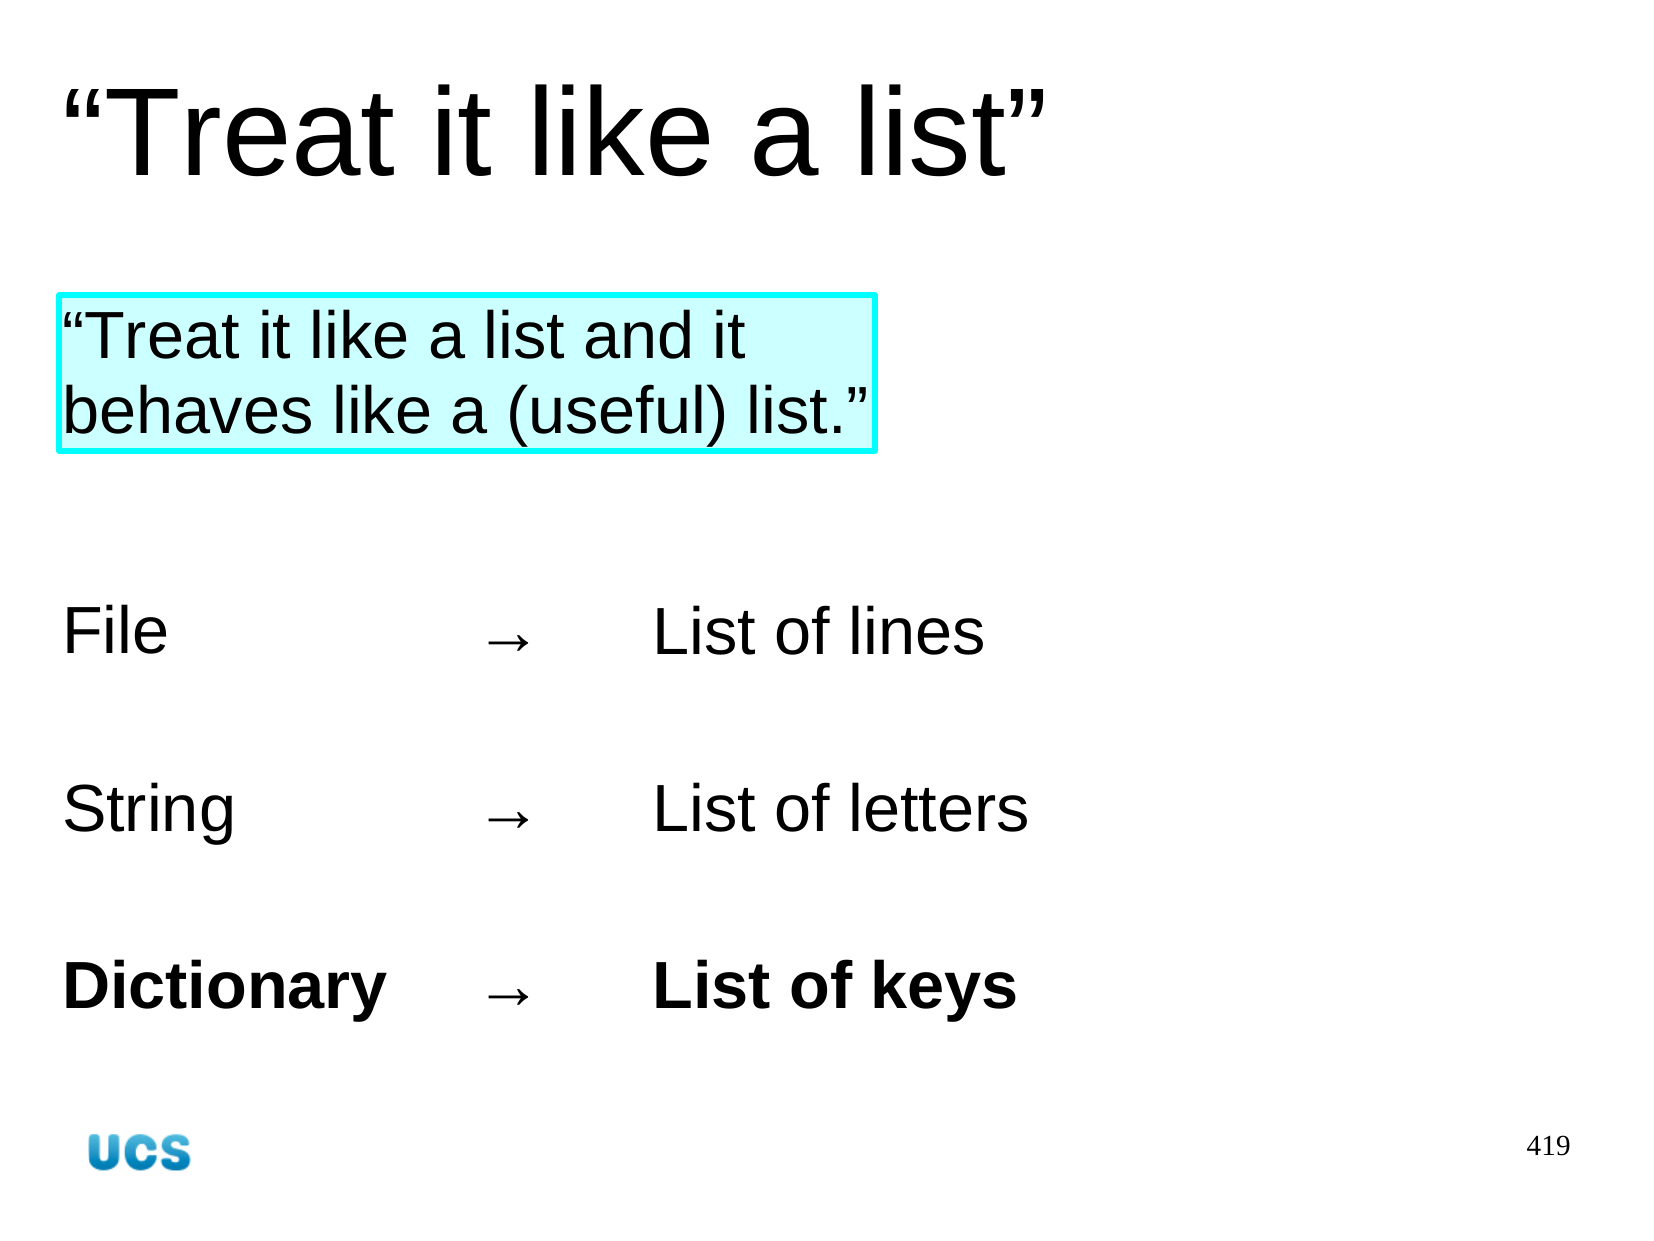

“Treat it like a list”
“Treat it like a list and it
behaves like a (useful) list.”
File
→
List of lines
String
→
List of letters
Dictionary
→
List of keys
419